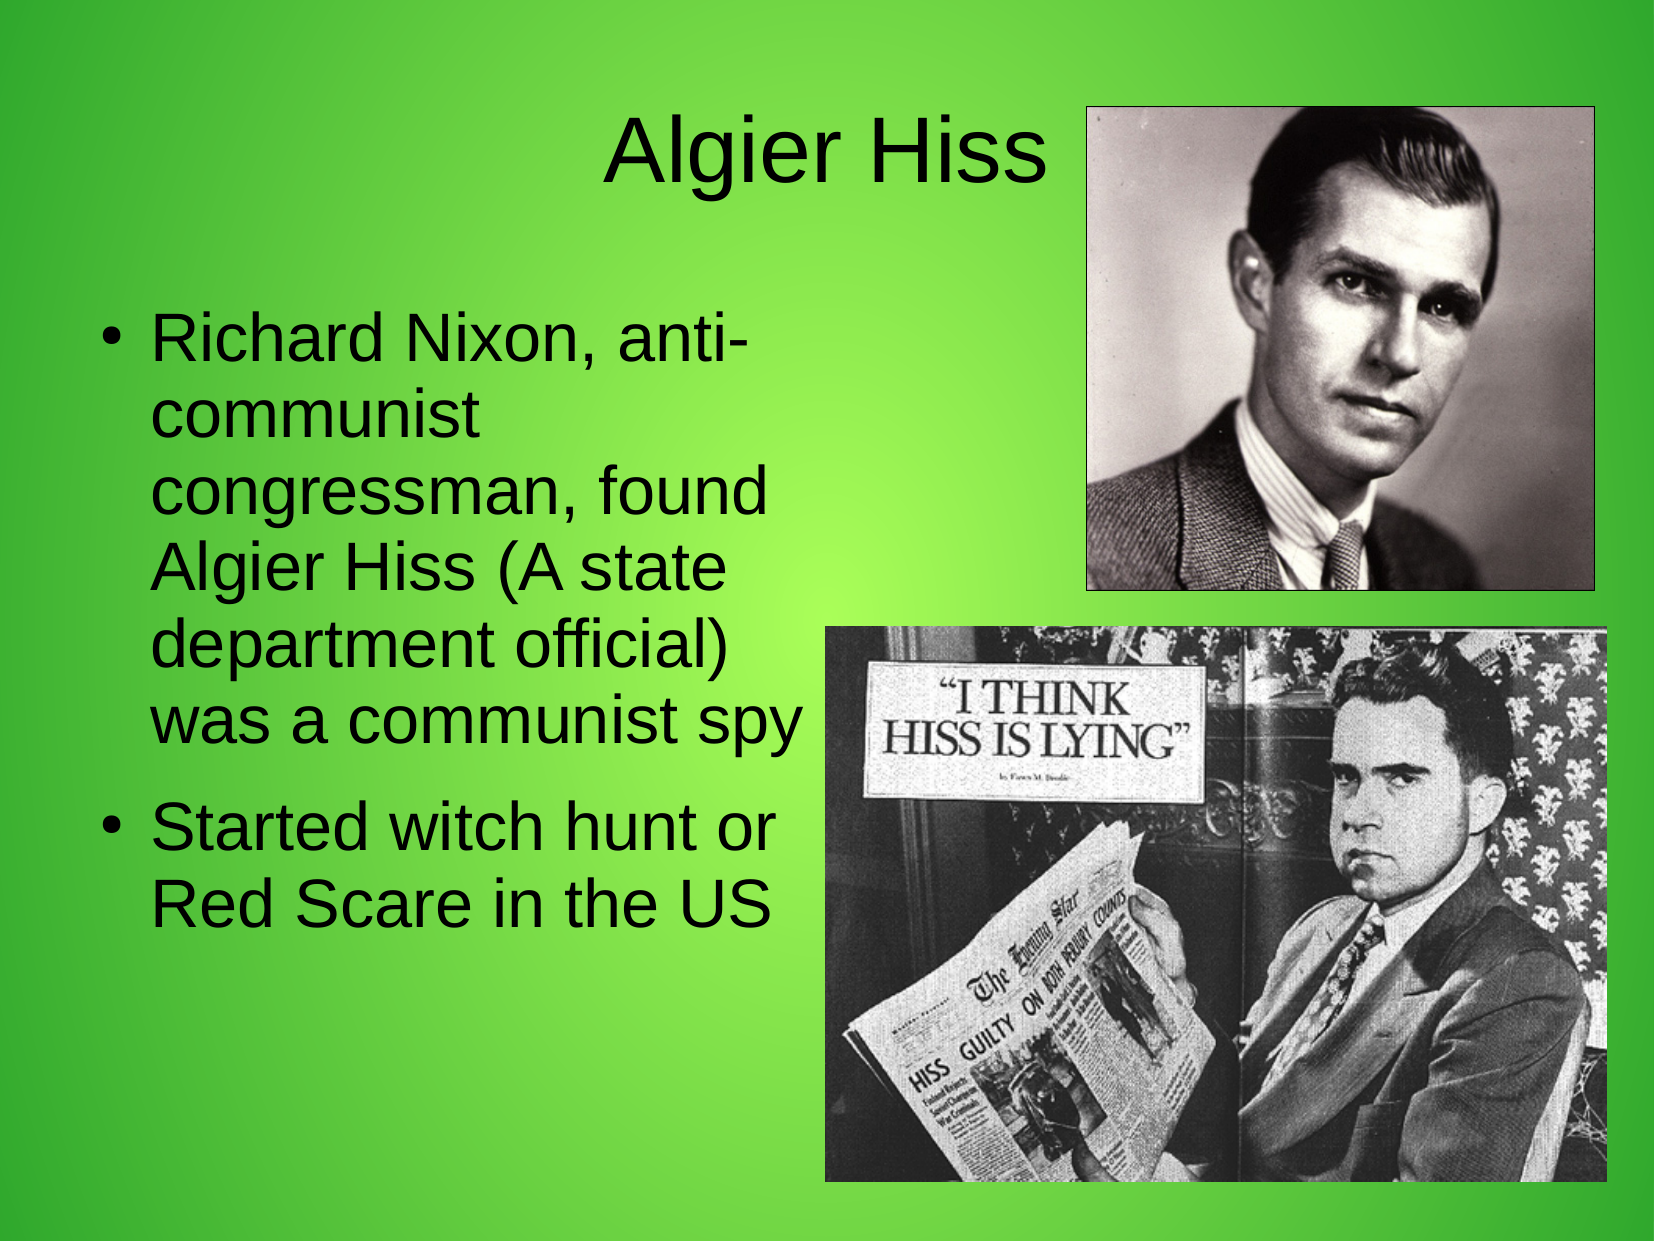

# Algier Hiss
Richard Nixon, anti-communist congressman, found Algier Hiss (A state department official) was a communist spy
Started witch hunt or Red Scare in the US